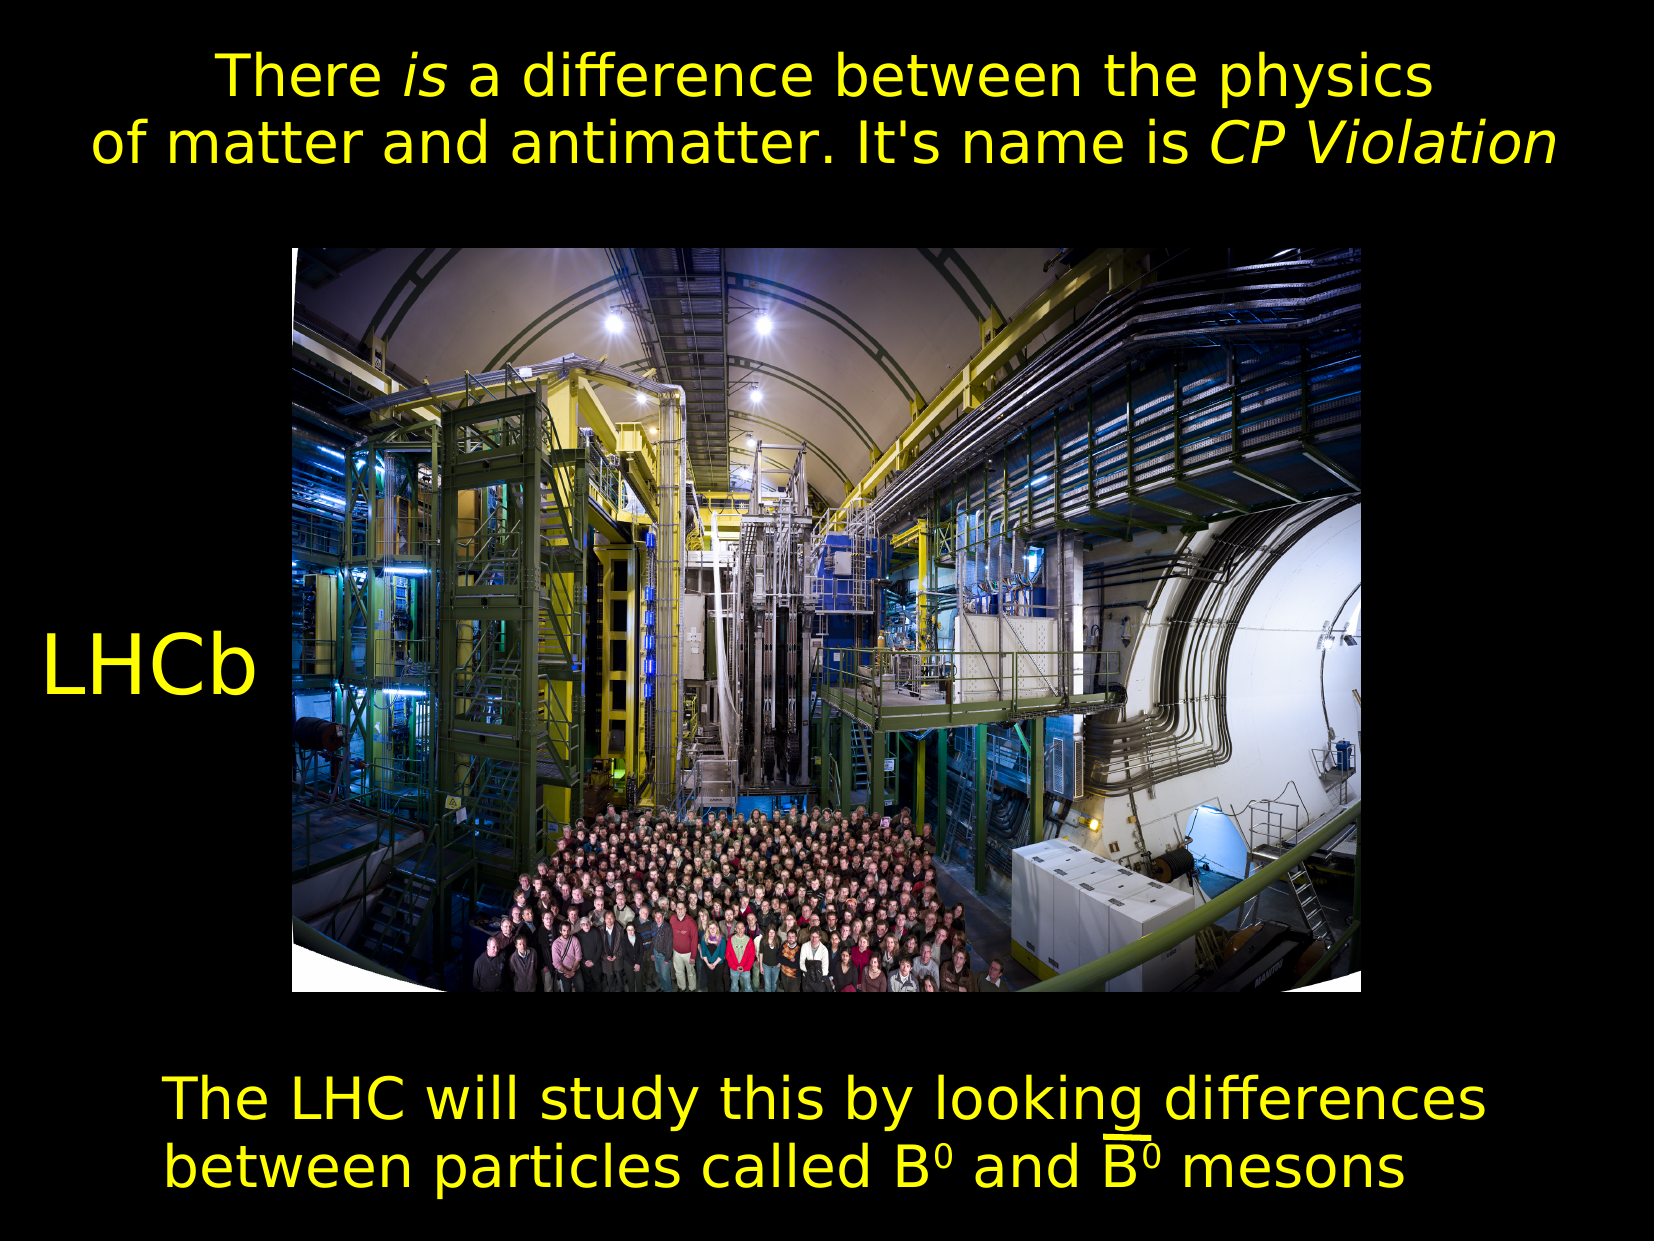

There is a difference between the physics
of matter and antimatter. It's name is CP Violation
LHCb
The LHC will study this by looking differences
between particles called B0 and B0 mesons